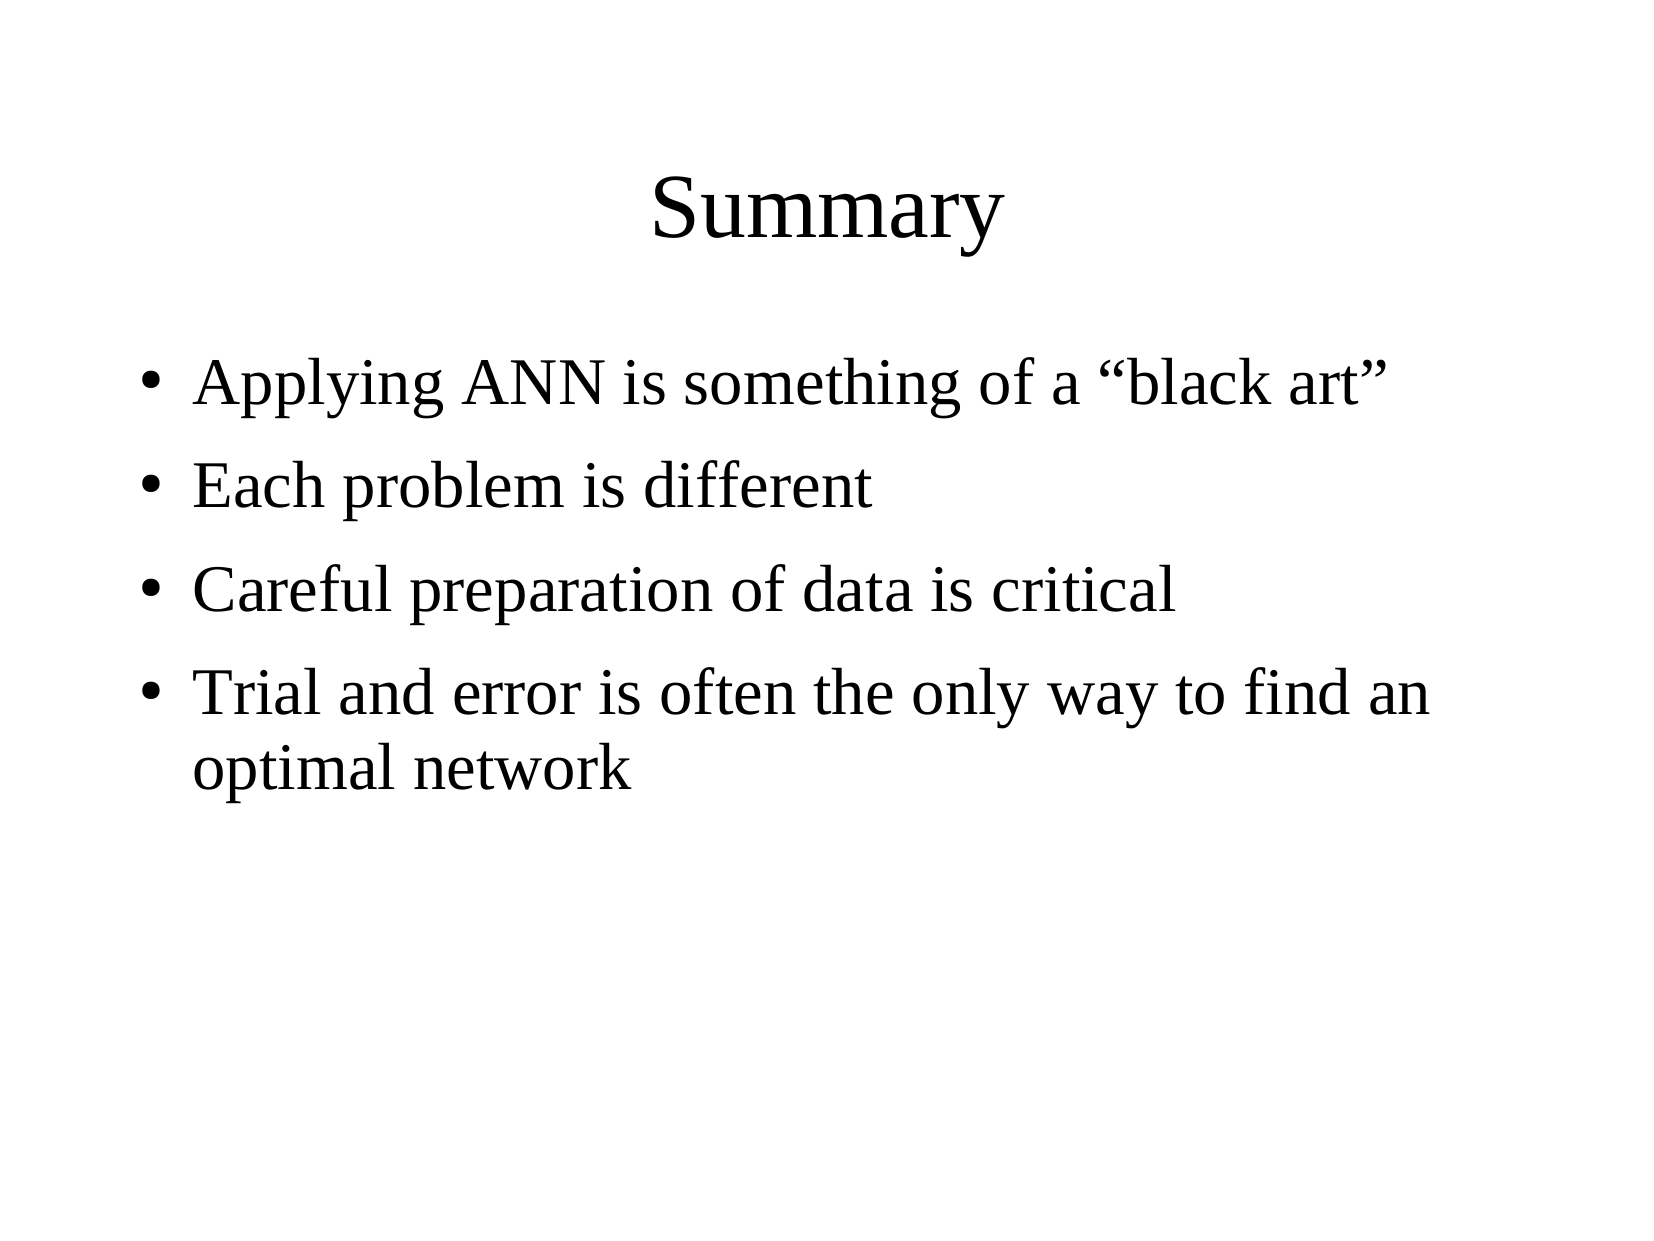

# Summary
Applying ANN is something of a “black art”
Each problem is different
Careful preparation of data is critical
Trial and error is often the only way to find an optimal network